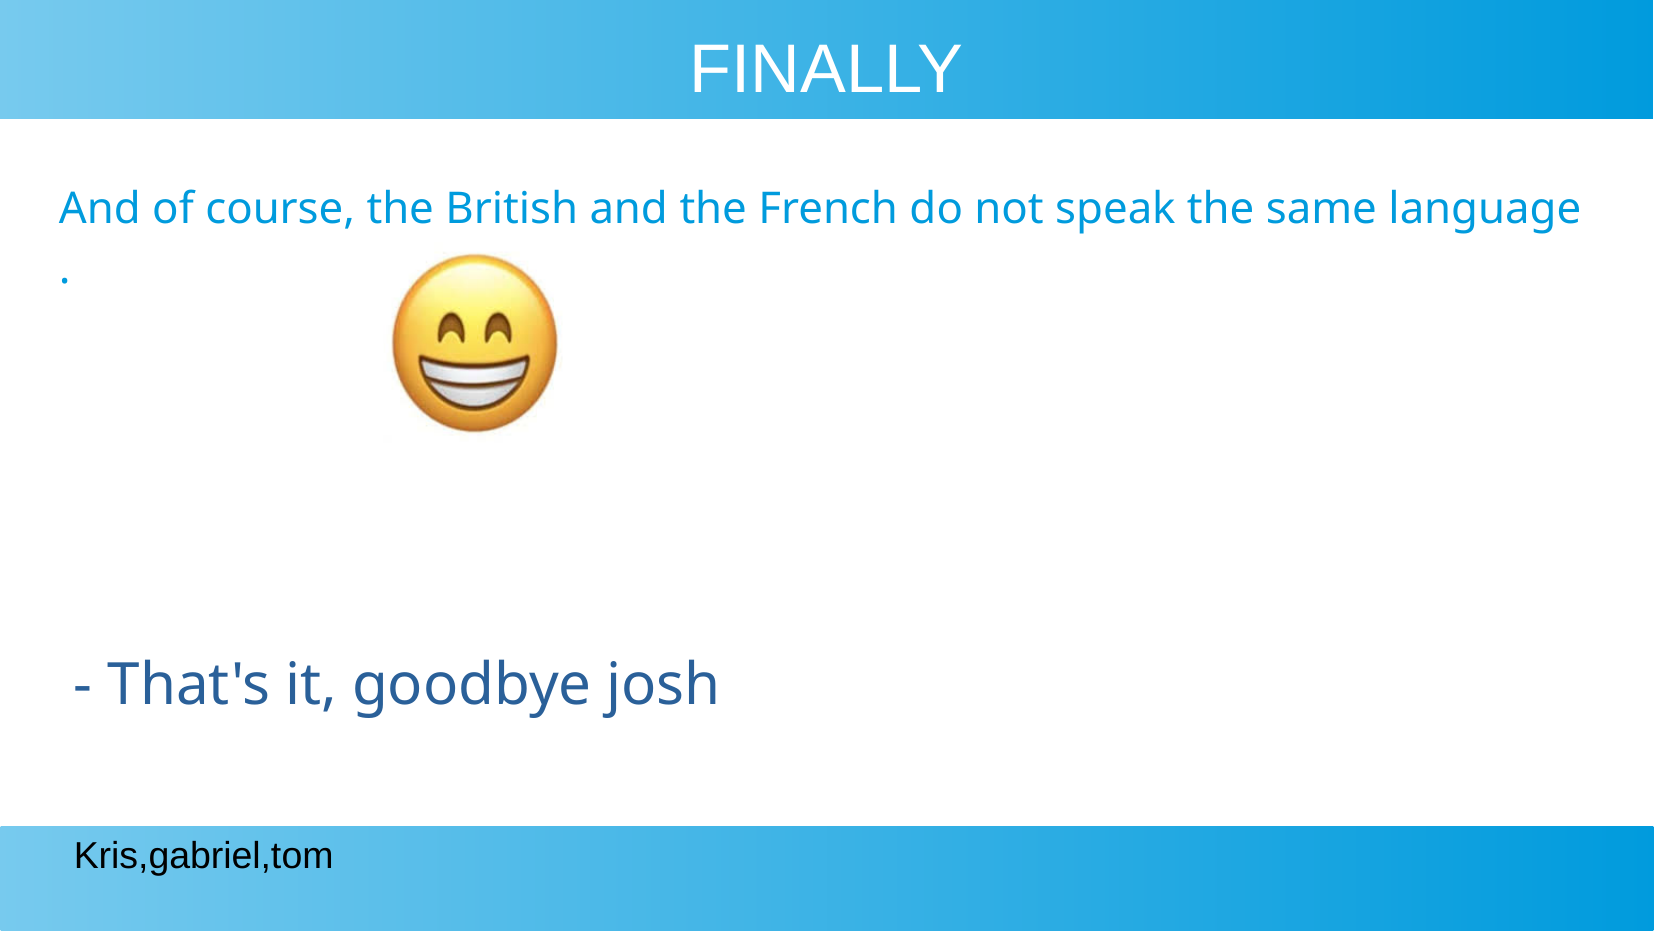

# FINALLY
And of course, the British and the French do not speak the same language .
- That's it, goodbye josh
Kris,gabriel,tom